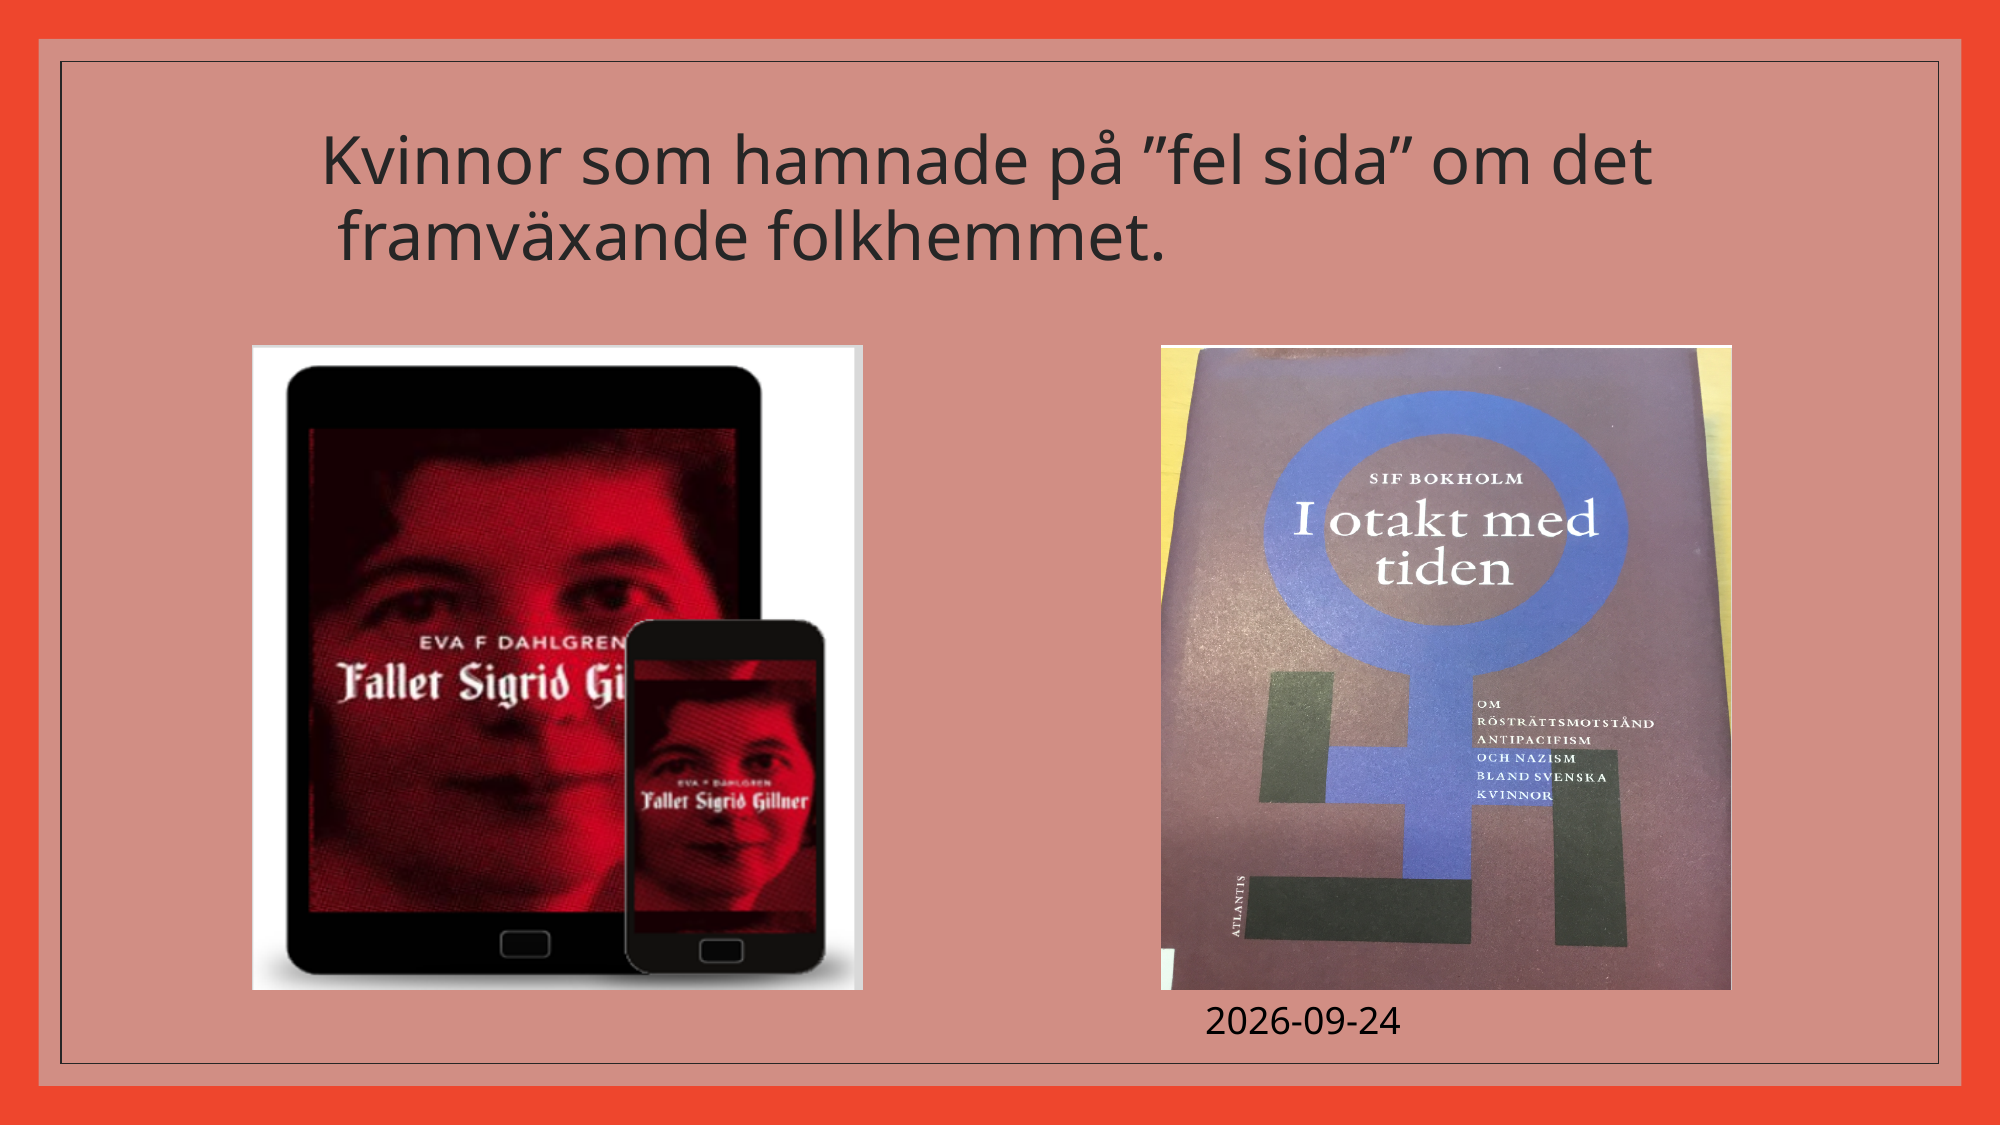

# Kvinnor som hamnade på ”fel sida” om det 			framväxande folkhemmet.